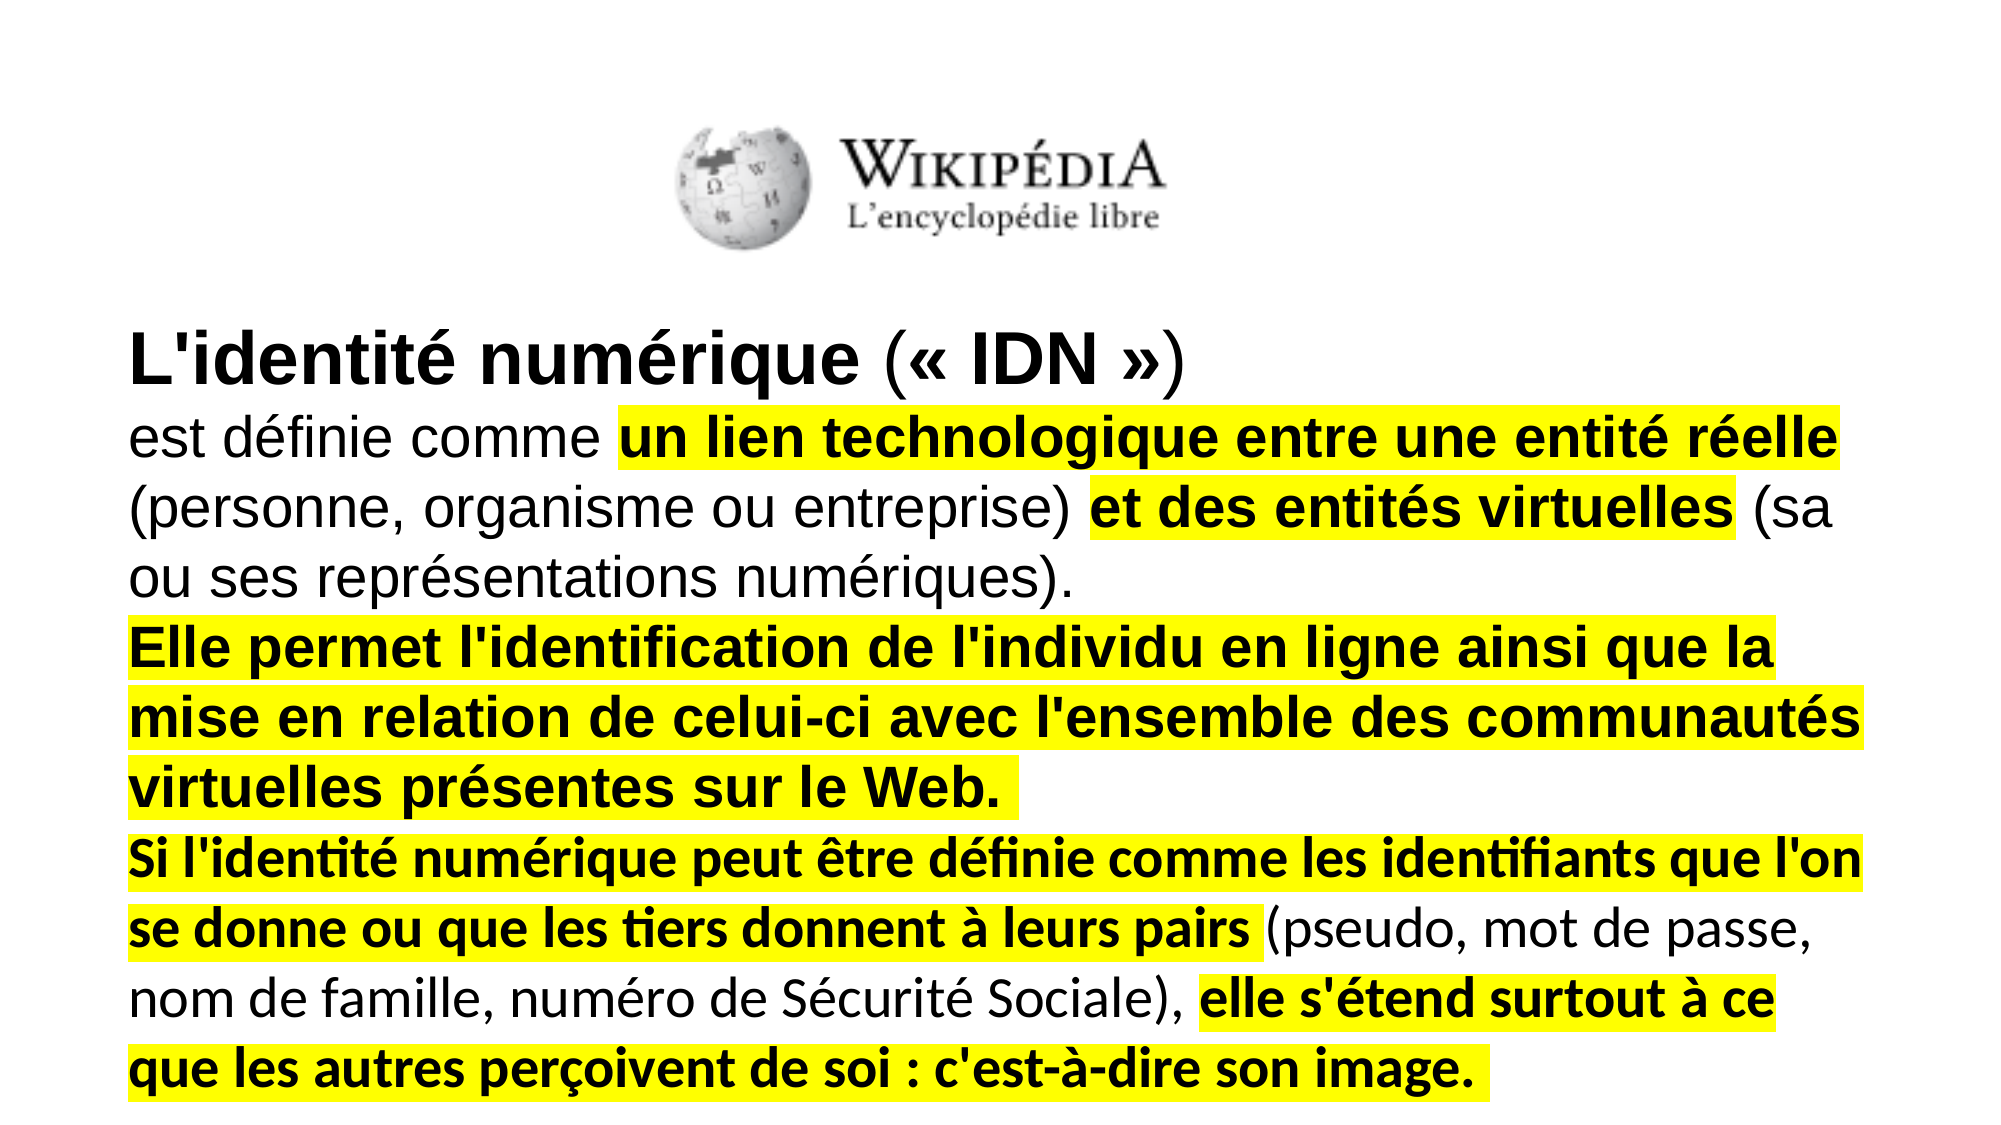

#
L'identité numérique (« IDN »)
est définie comme un lien technologique entre une entité réelle (personne, organisme ou entreprise) et des entités virtuelles (sa ou ses représentations numériques).
Elle permet l'identification de l'individu en ligne ainsi que la mise en relation de celui-ci avec l'ensemble des communautés virtuelles présentes sur le Web.
Si l'identité numérique peut être définie comme les identifiants que l'on se donne ou que les tiers donnent à leurs pairs (pseudo, mot de passe, nom de famille, numéro de Sécurité Sociale), elle s'étend surtout à ce que les autres perçoivent de soi : c'est-à-dire son image.